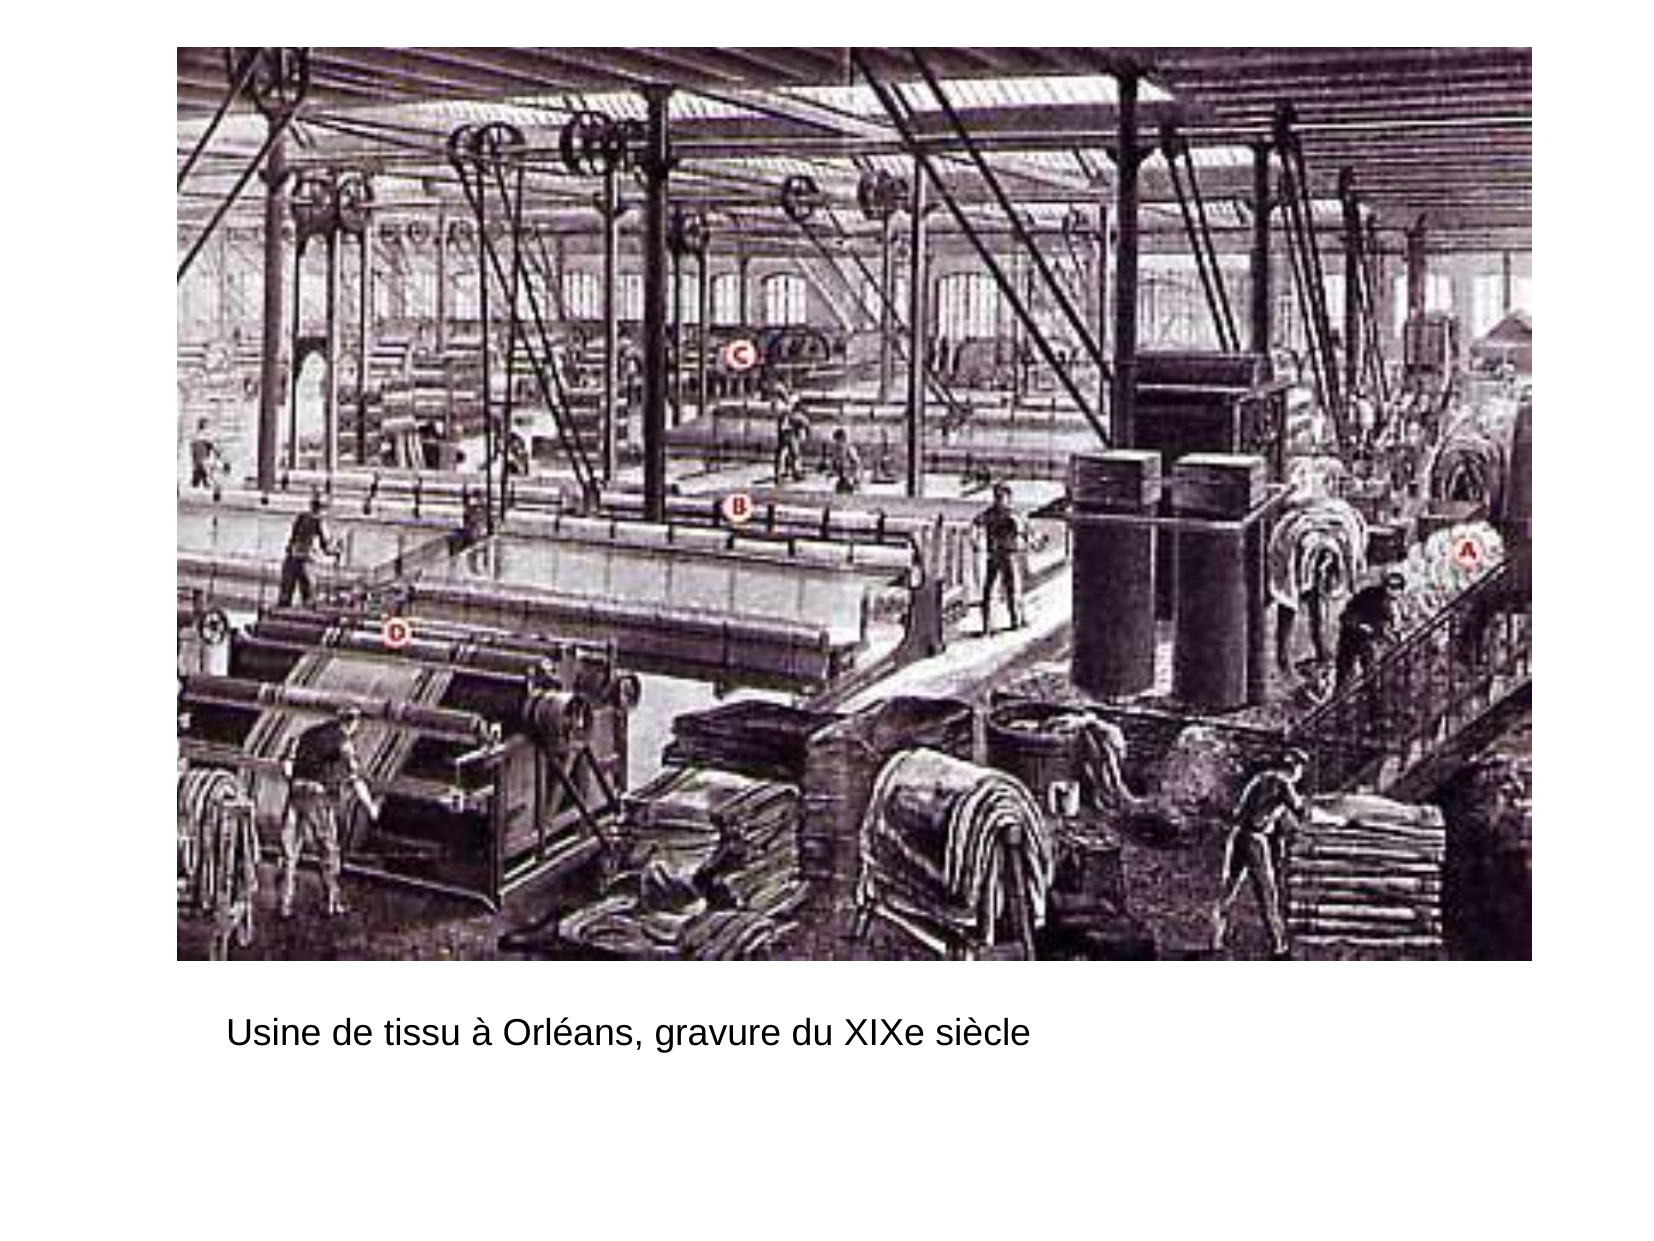

Usine de tissu à Orléans, gravure du XIXe siècle